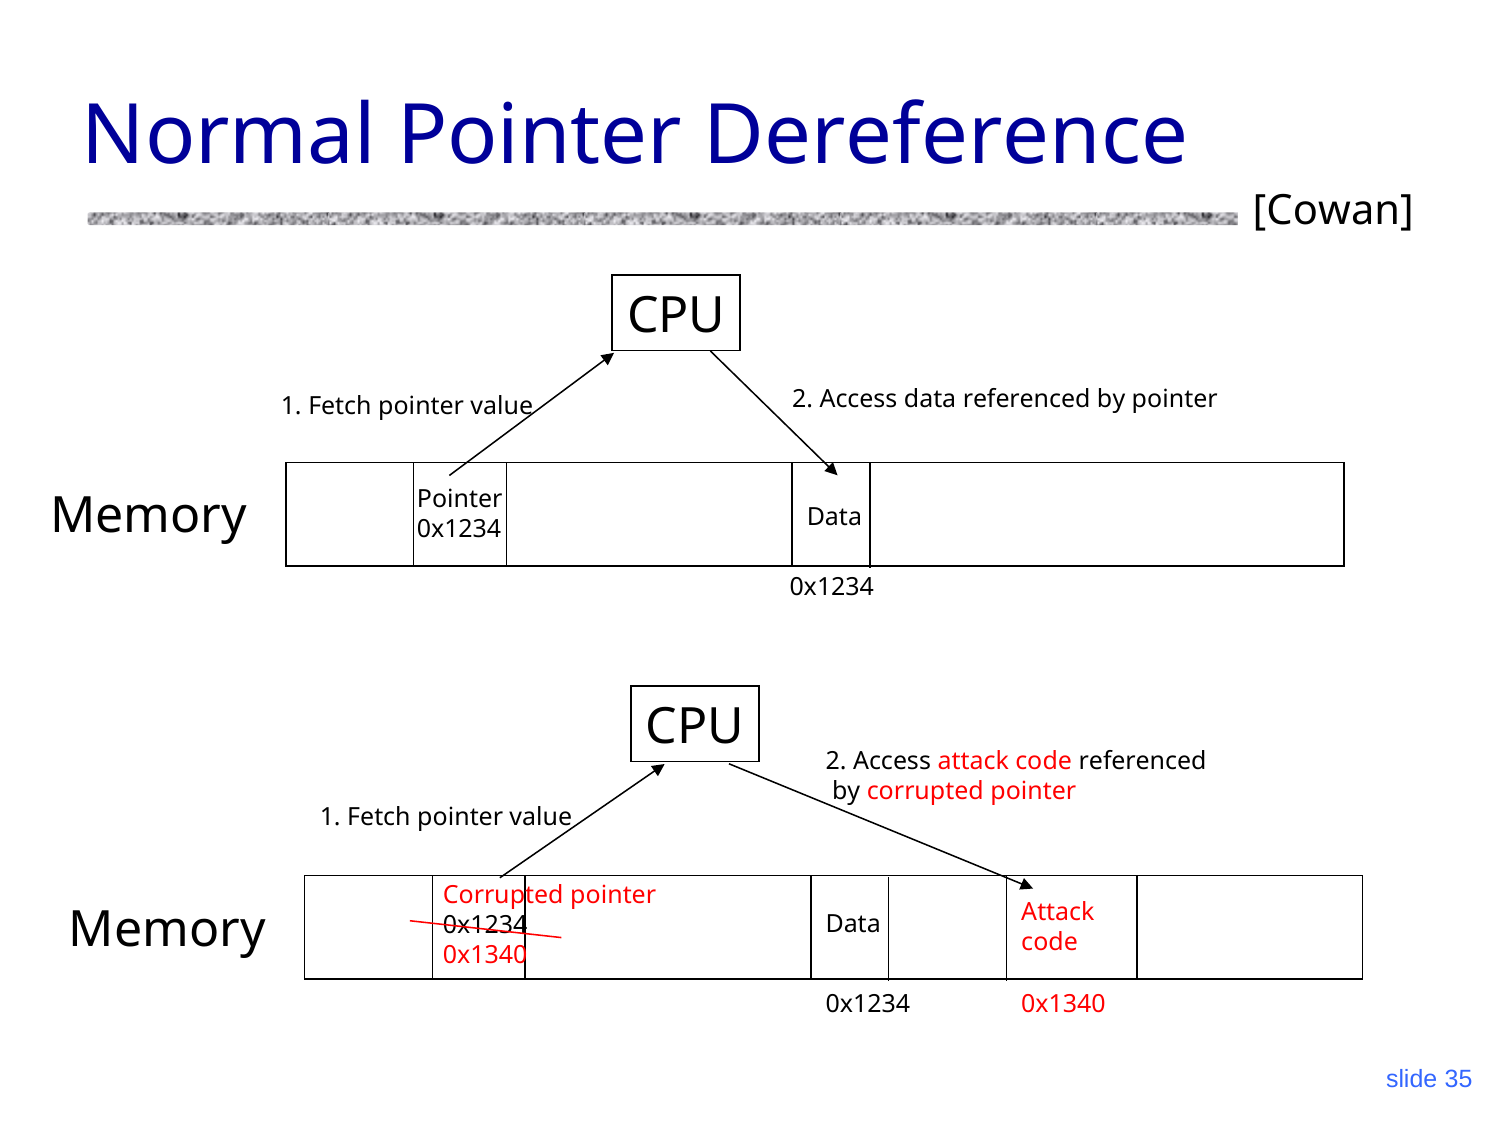

# Normal Pointer Dereference
[Cowan]
CPU
2. Access data referenced by pointer
1. Fetch pointer value
Pointer
0x1234
Memory
Data
0x1234
CPU
2. Access attack code referenced
 by corrupted pointer
1. Fetch pointer value
Corrupted pointer
0x1234
0x1340
Attack
code
Memory
Data
0x1234
0x1340
slide